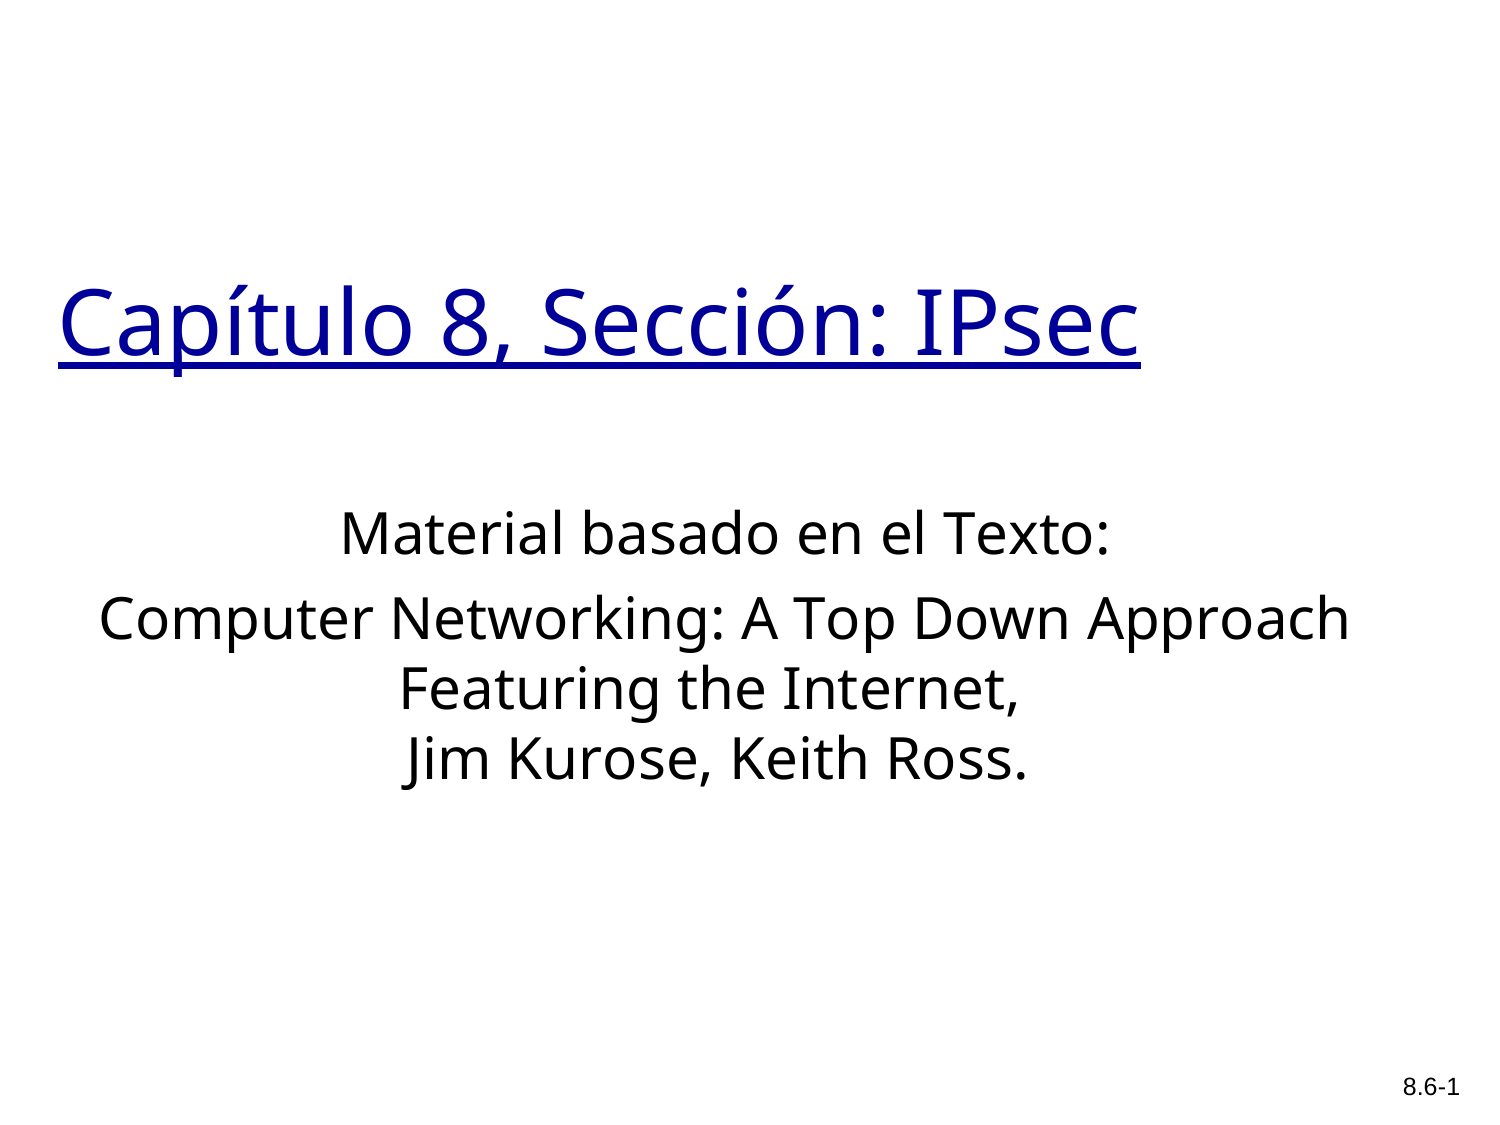

# Capítulo 8, Sección: IPsec
Material basado en el Texto:
Computer Networking: A Top Down Approach Featuring the Internet,
Jim Kurose, Keith Ross.